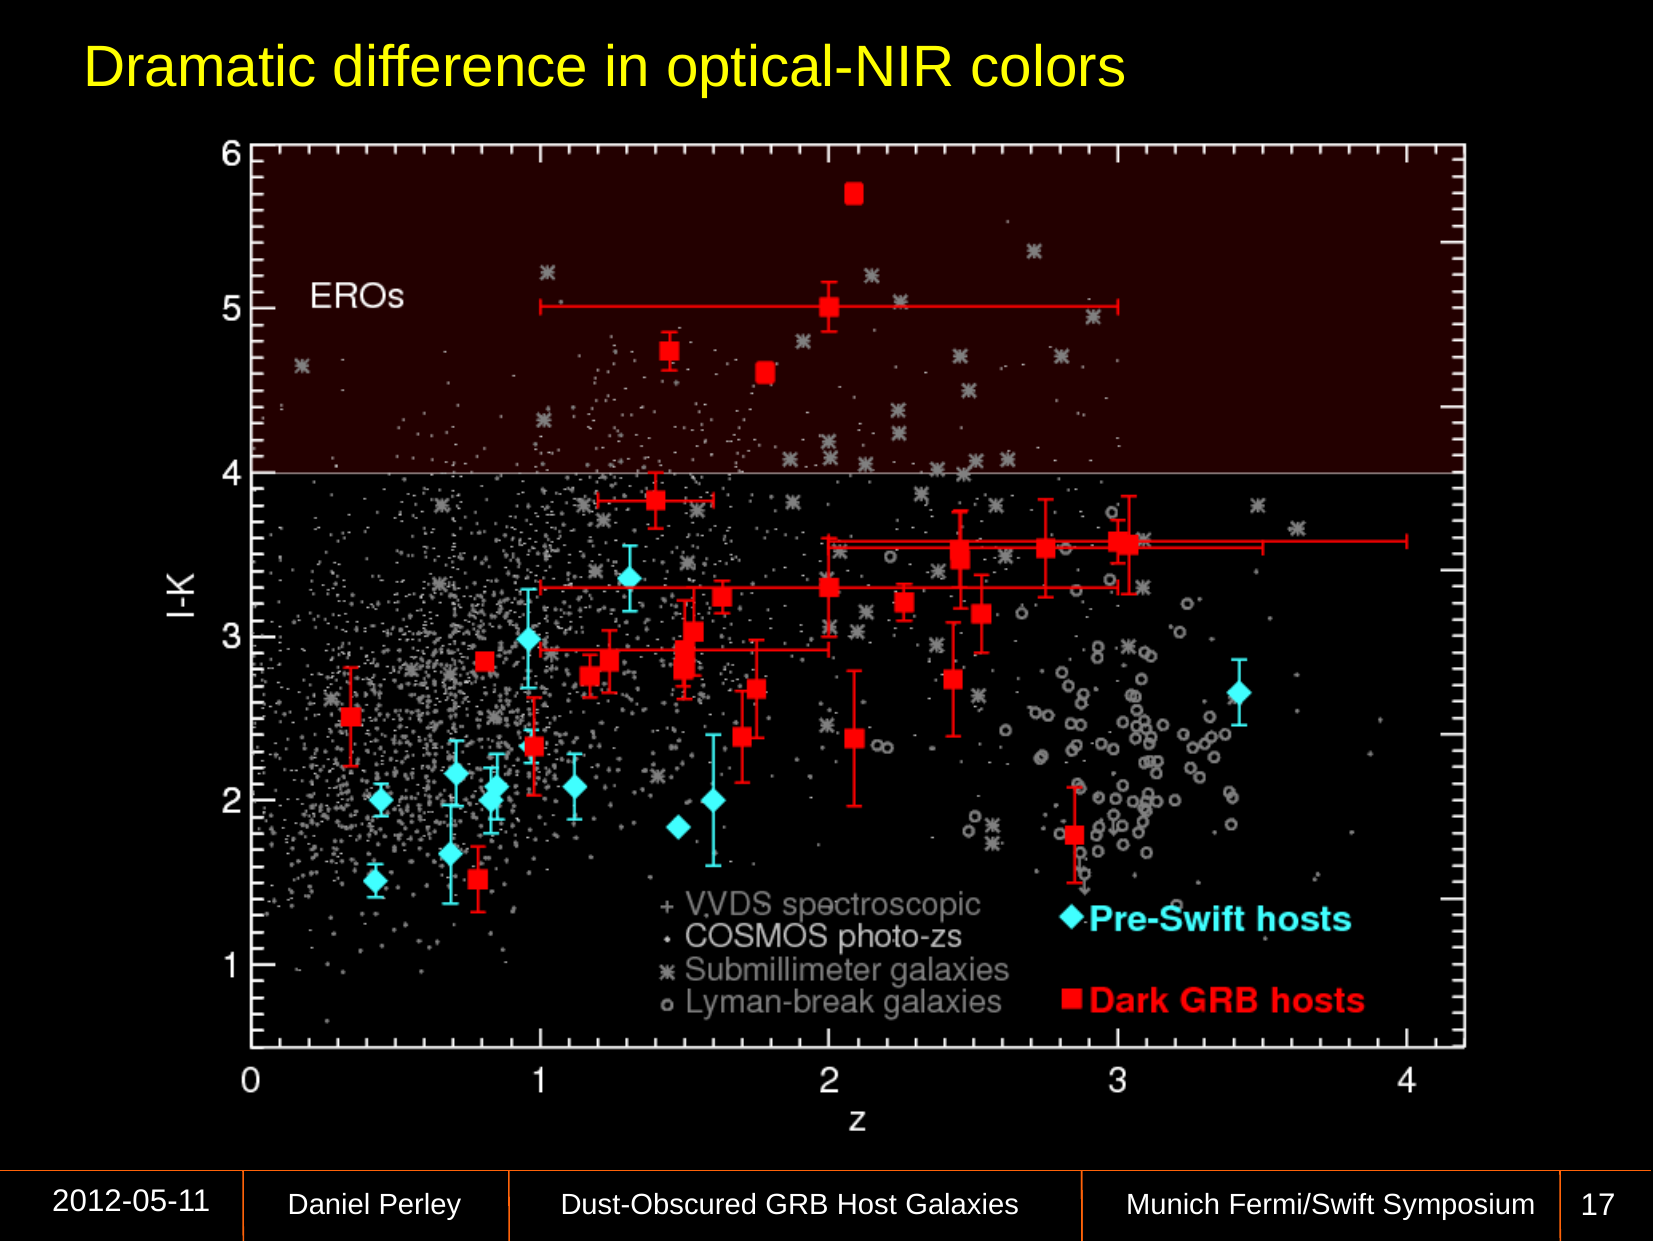

# Dramatic difference in optical-NIR colors
2012-05-11
17